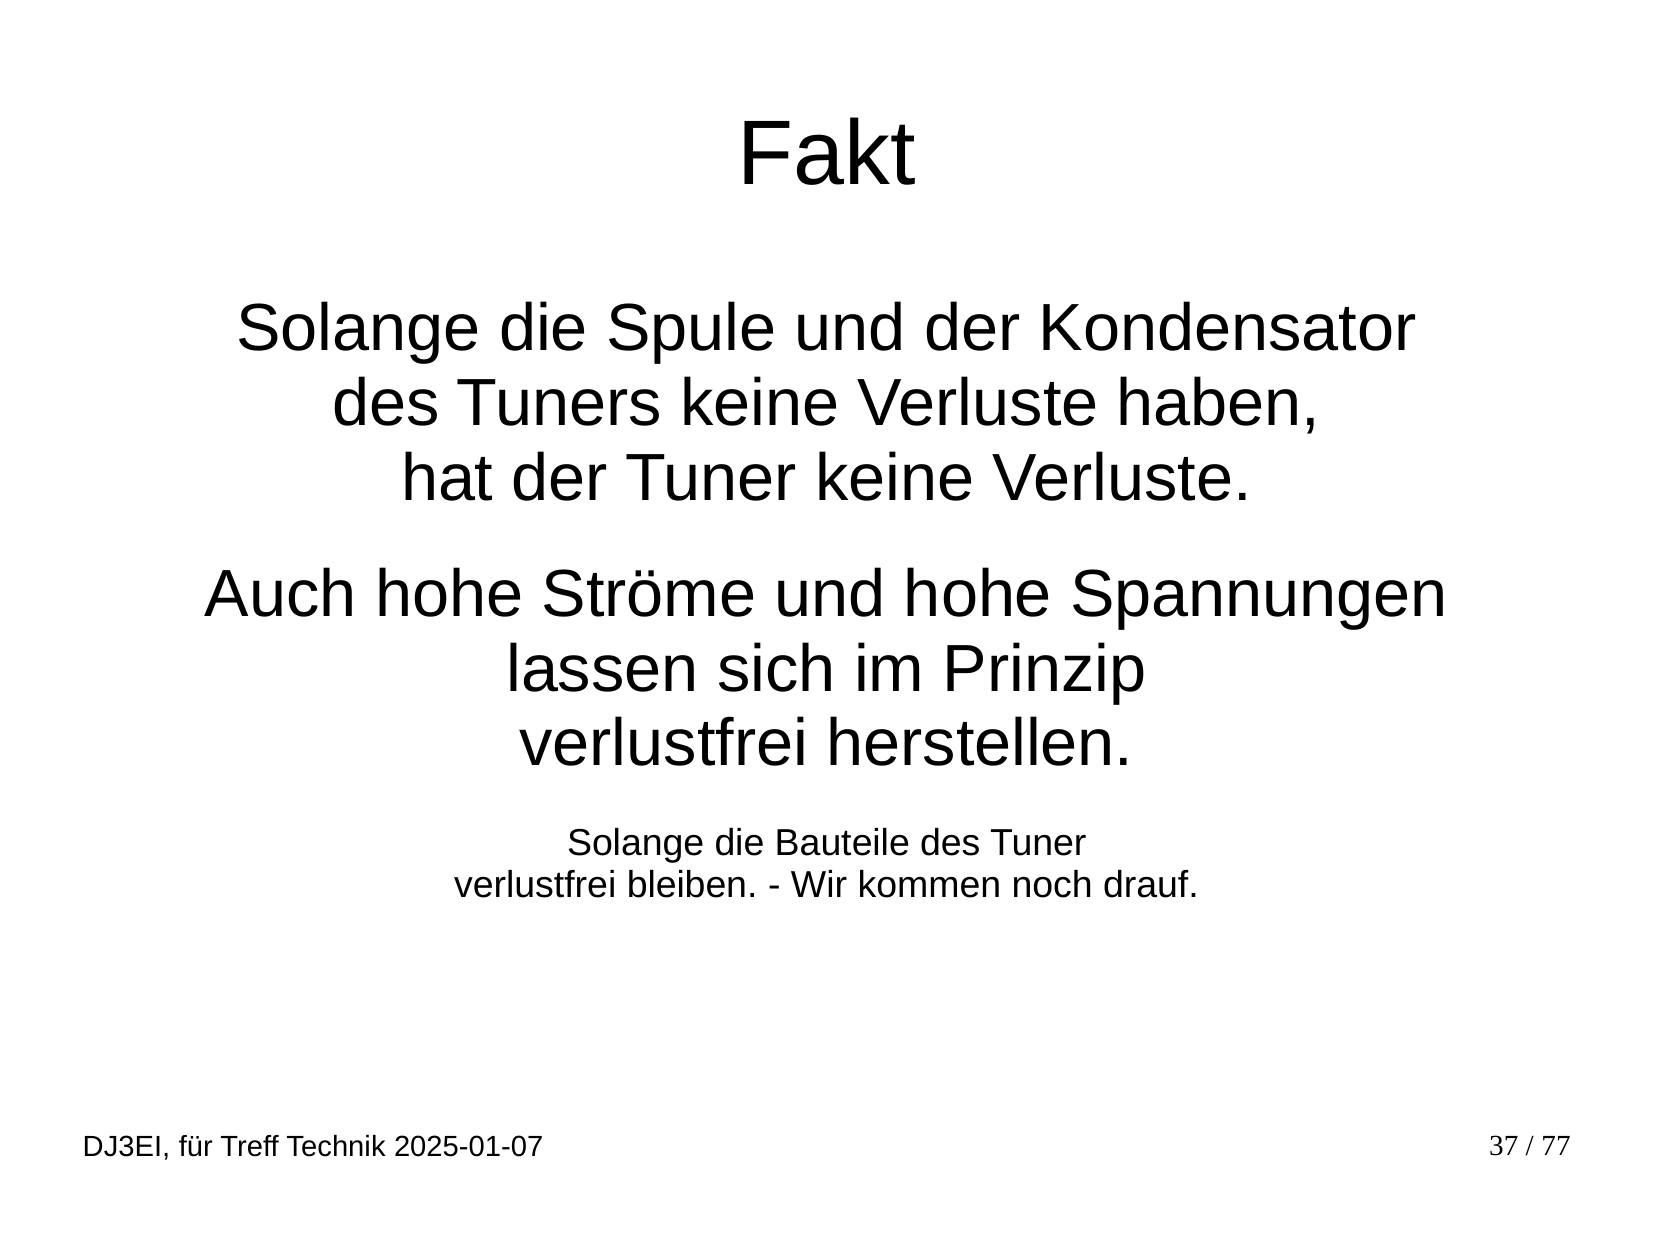

# Fakt
Solange die Spule und der Kondensator
des Tuners keine Verluste haben,
hat der Tuner keine Verluste.
Auch hohe Ströme und hohe Spannungen
lassen sich im Prinzip
verlustfrei herstellen.
Solange die Bauteile des Tuner
verlustfrei bleiben. - Wir kommen noch drauf.
37